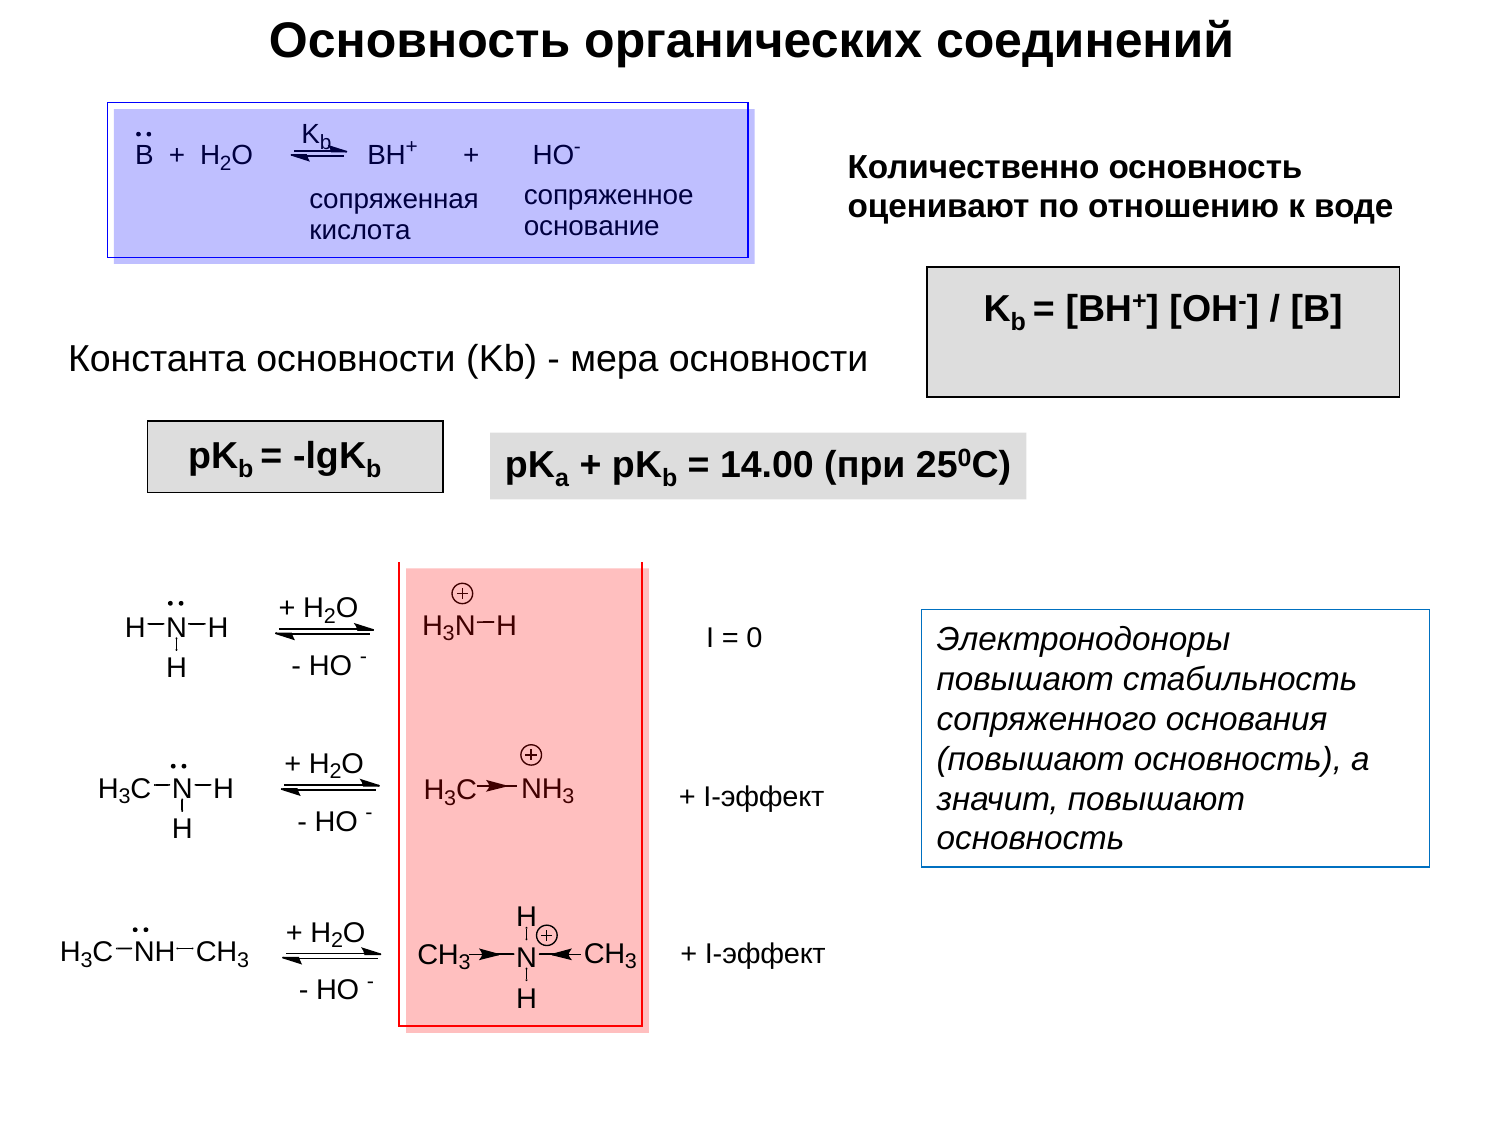

Основность органических соединений
Количественно основность
оценивают по отношению к воде
Kb = [BH+] [OH-] / [B]
Константа основности (Kb) - мера основности
pKb = -lgKb
pKa + pKb = 14.00 (при 250С)
Электронодоноры повышают стабильность сопряженного основания (повышают основность), а значит, повышают основность